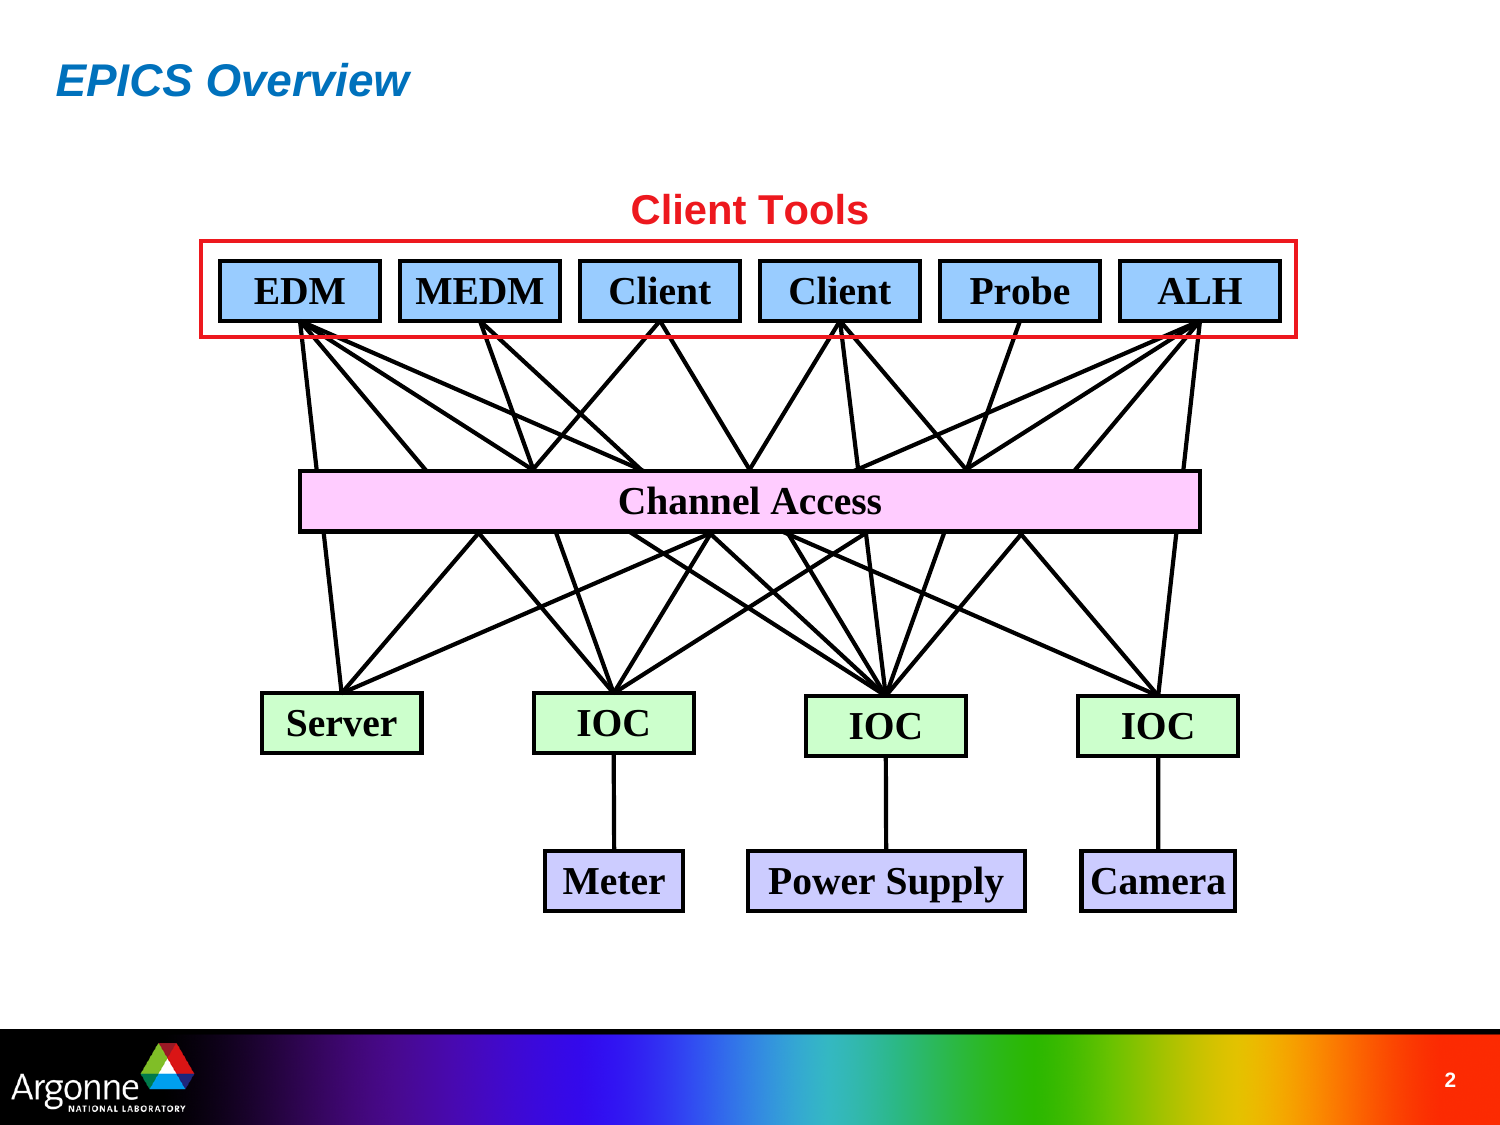

# EPICS Overview
Client Tools
EDM
MEDM
Client
Client
Probe
ALH
Channel Access
Server
IOC
IOC
IOC
Meter
Power Supply
Camera
2